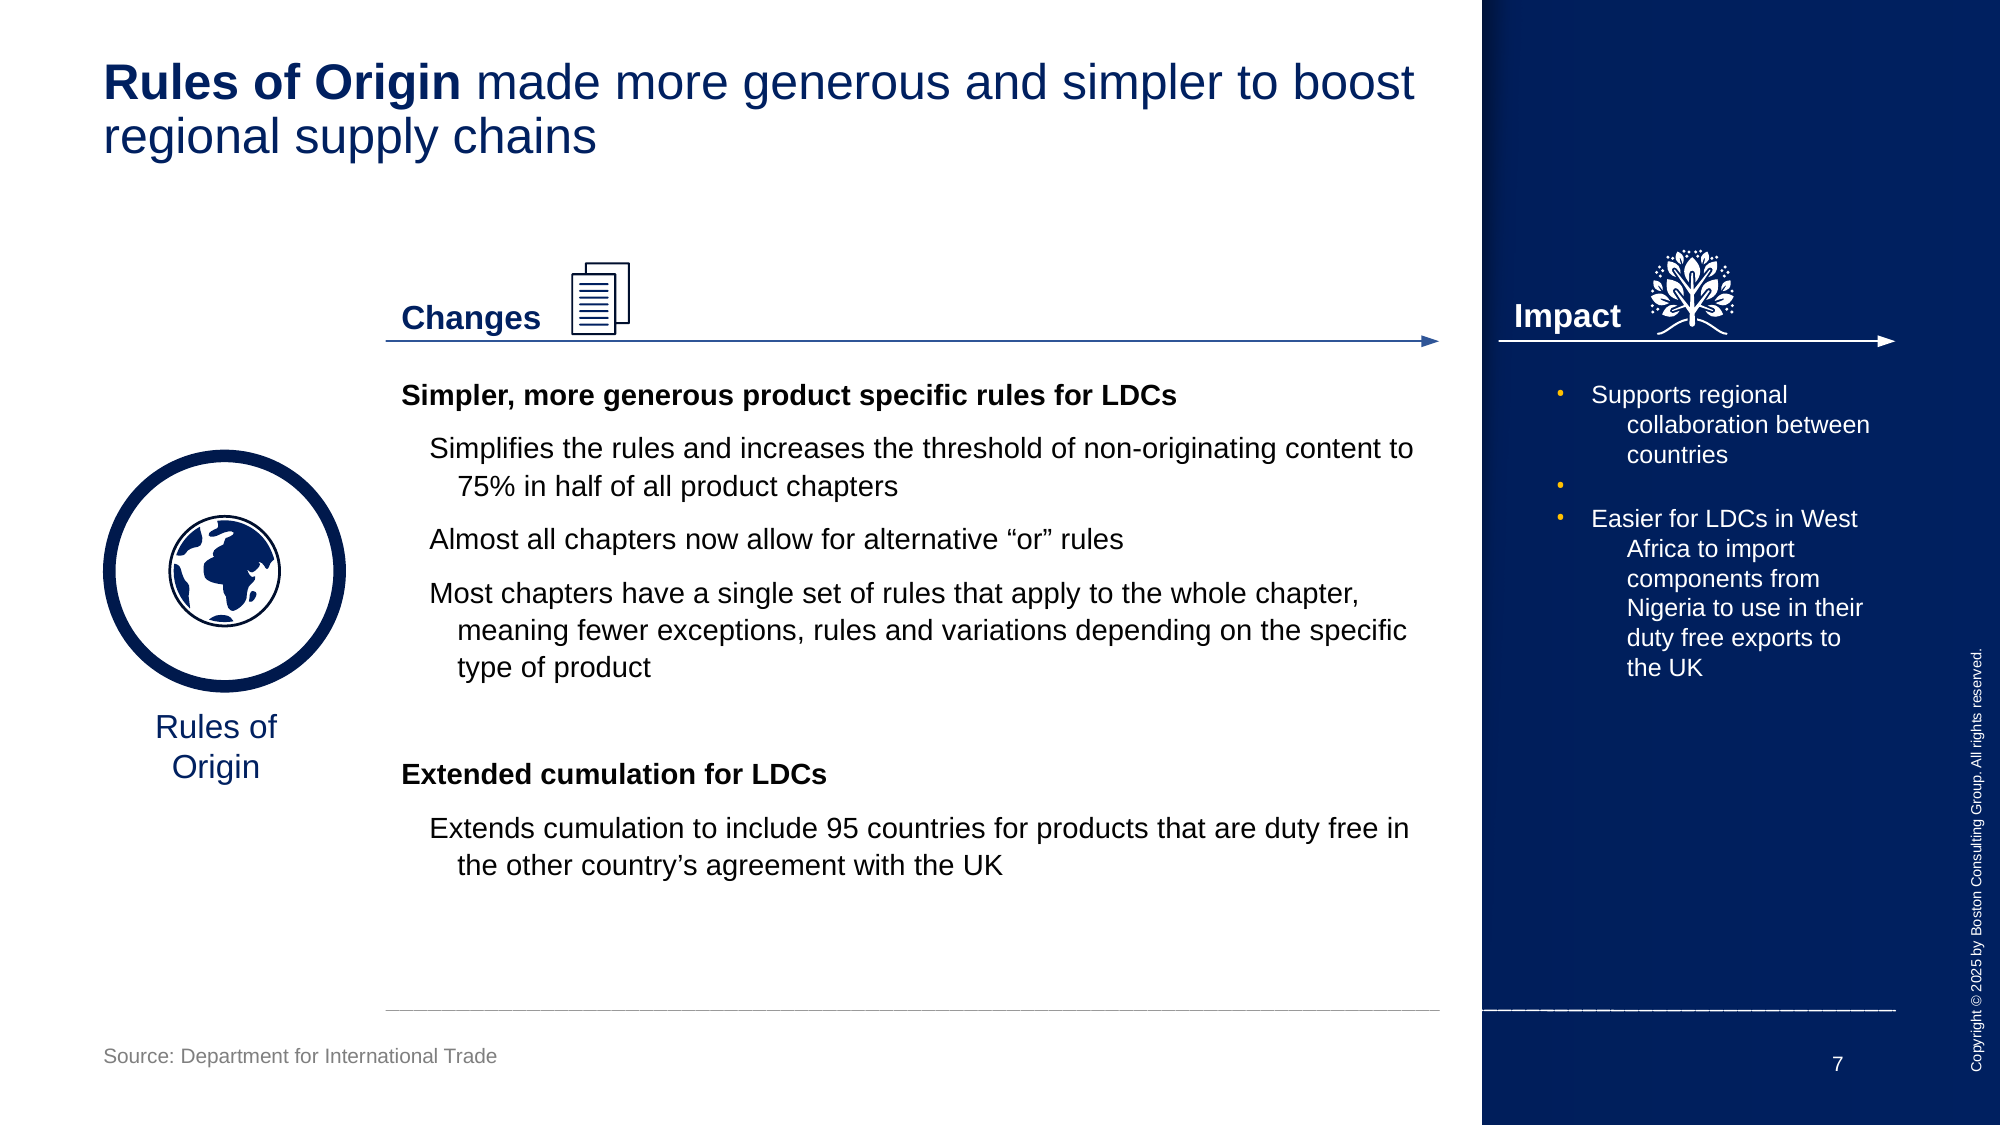

# Rules of Origin made more generous and simpler to boost regional supply chains
Impact
Changes
Simpler, more generous product specific rules for LDCs
Simplifies the rules and increases the threshold of non-originating content to 75% in half of all product chapters
Almost all chapters now allow for alternative “or” rules
Most chapters have a single set of rules that apply to the whole chapter, meaning fewer exceptions, rules and variations depending on the specific type of product
Extended cumulation for LDCs
Extends cumulation to include 95 countries for products that are duty free in the other country’s agreement with the UK
Supports regional collaboration between countries
Easier for LDCs in West Africa to import components from Nigeria to use in their duty free exports to the UK
Rules of Origin
Source: Department for International Trade